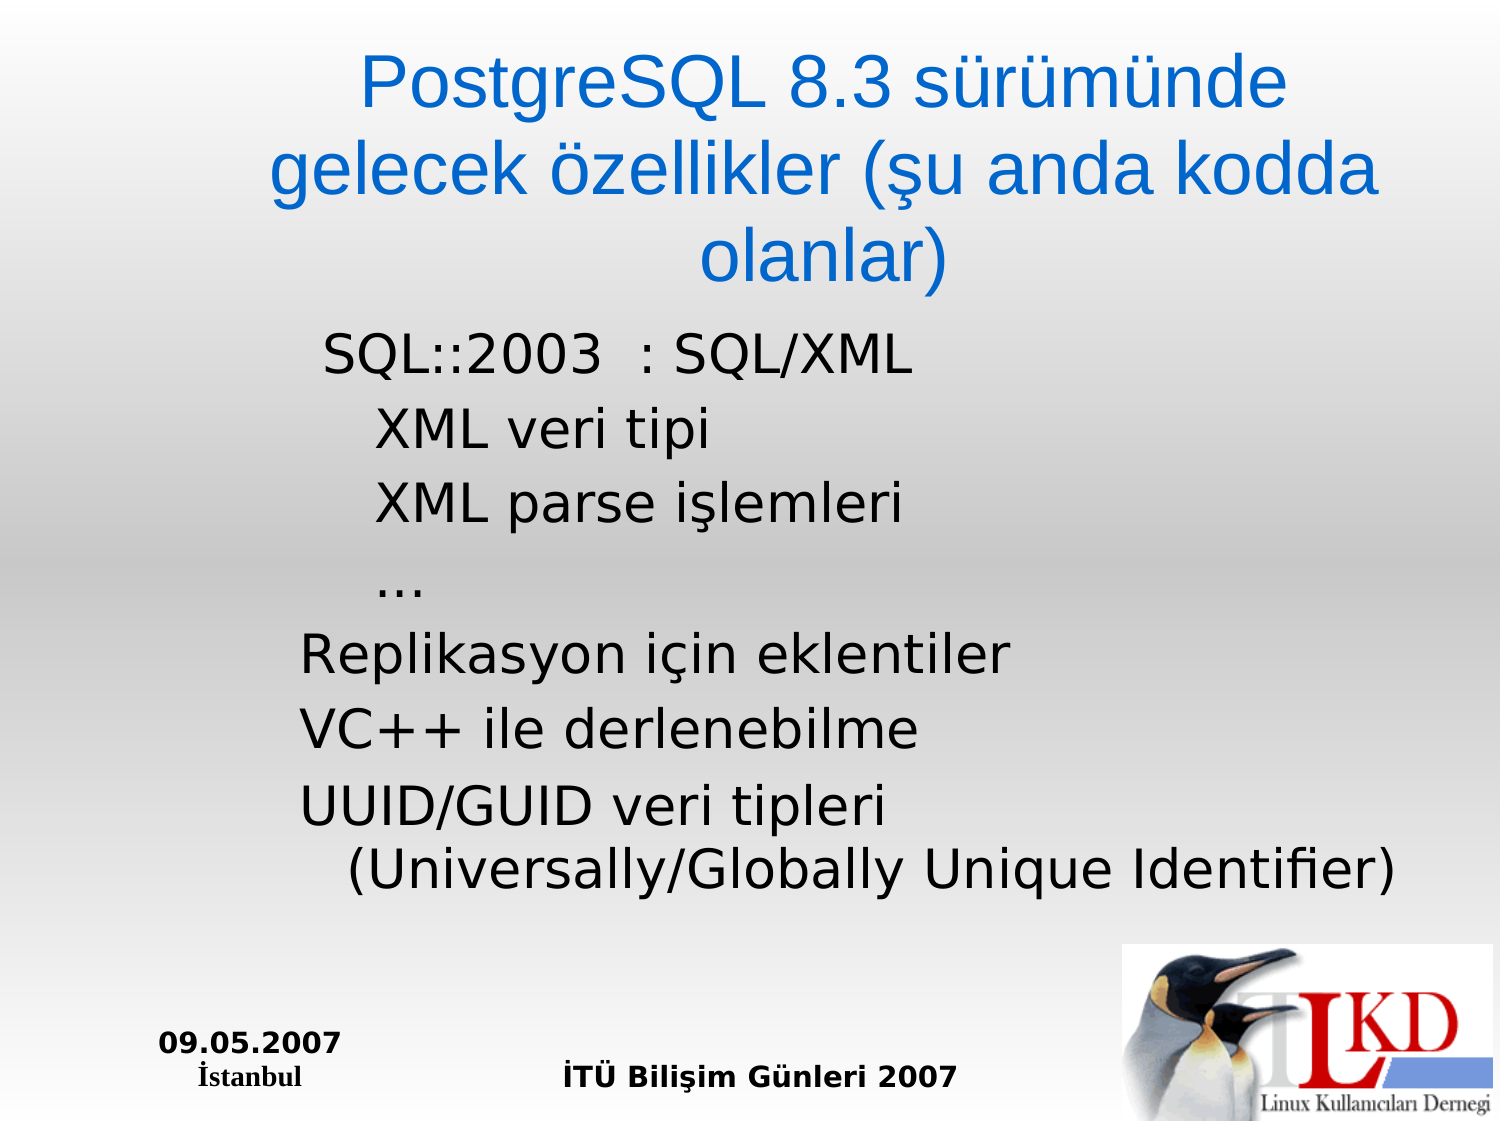

# PostgreSQL 8.3 sürümünde gelecek özellikler (şu anda kodda olanlar)
SQL::2003 : SQL/XML
XML veri tipi
XML parse işlemleri
...
Replikasyon için eklentiler
VC++ ile derlenebilme
UUID/GUID veri tipleri (Universally/Globally Unique Identifier)